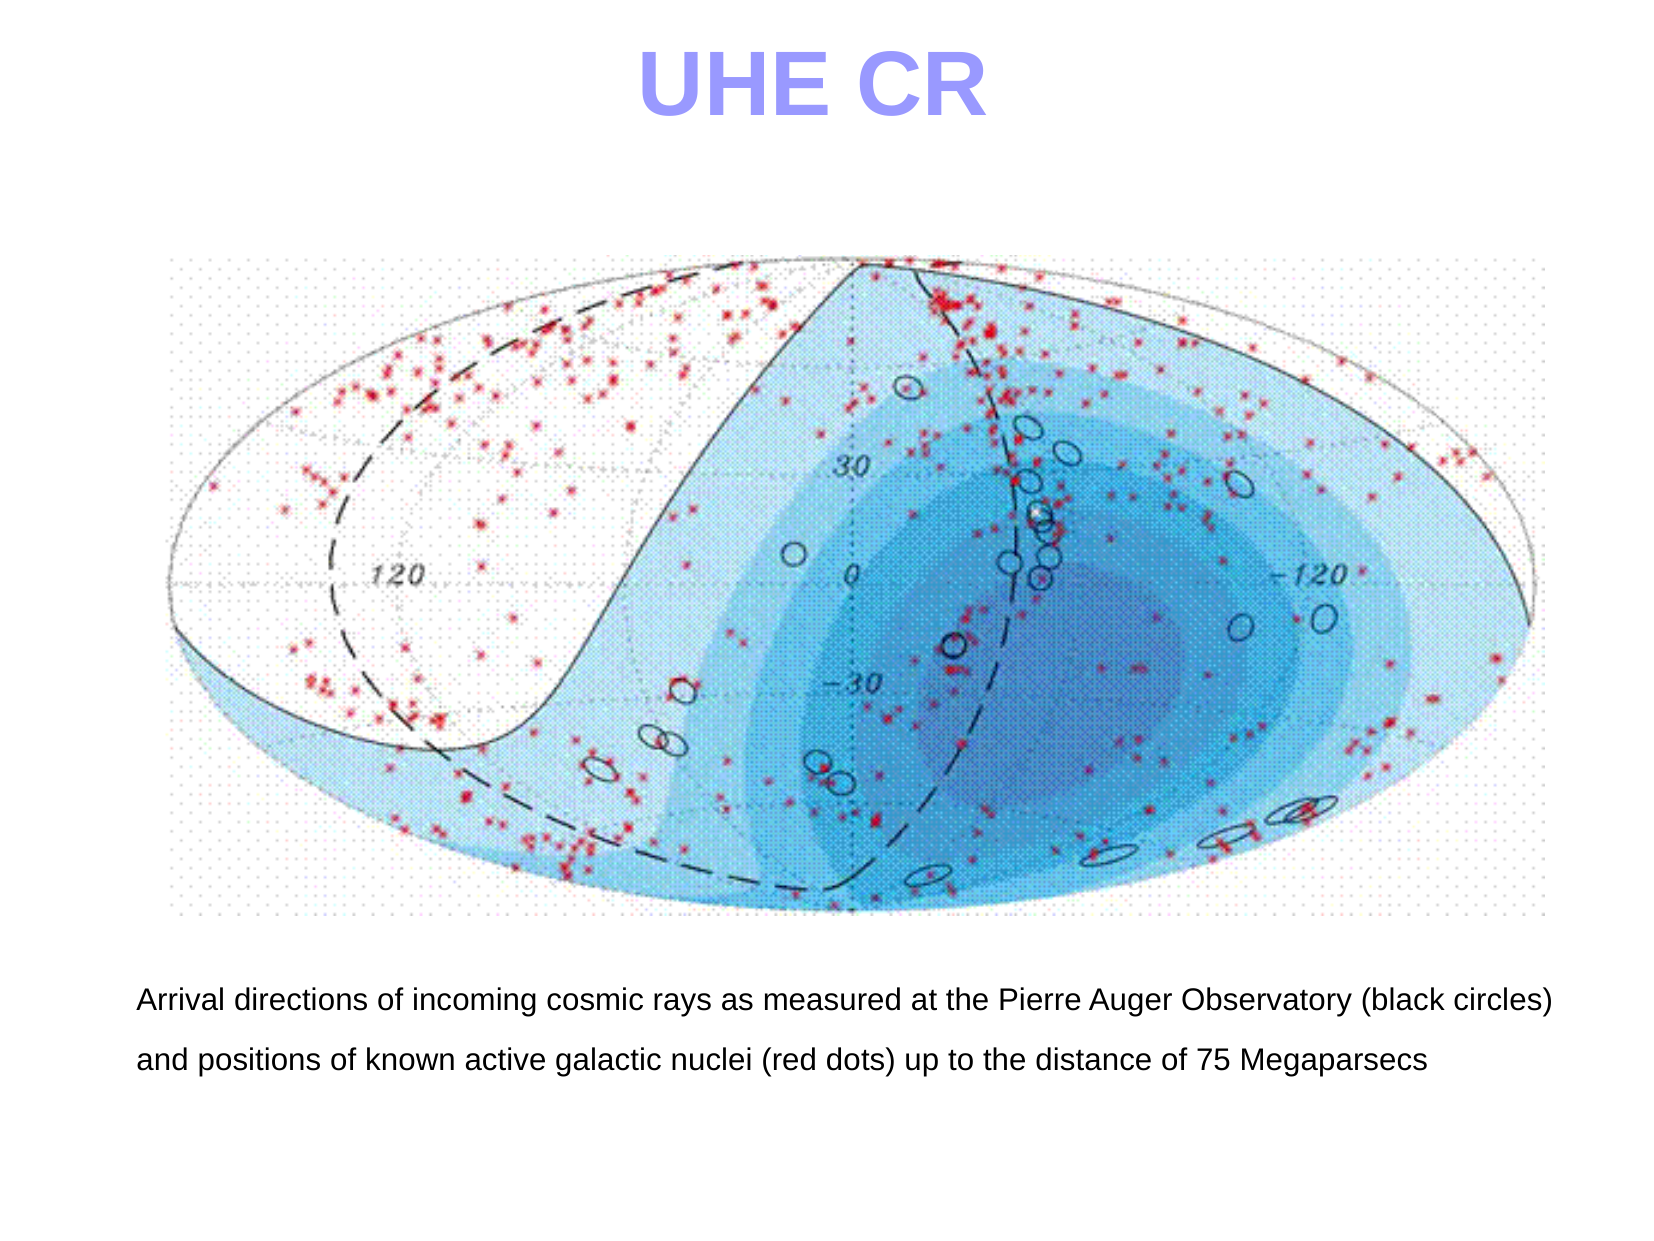

# UHE CR
Arrival directions of incoming cosmic rays as measured at the Pierre Auger Observatory (black circles)
and positions of known active galactic nuclei (red dots) up to the distance of 75 Megaparsecs